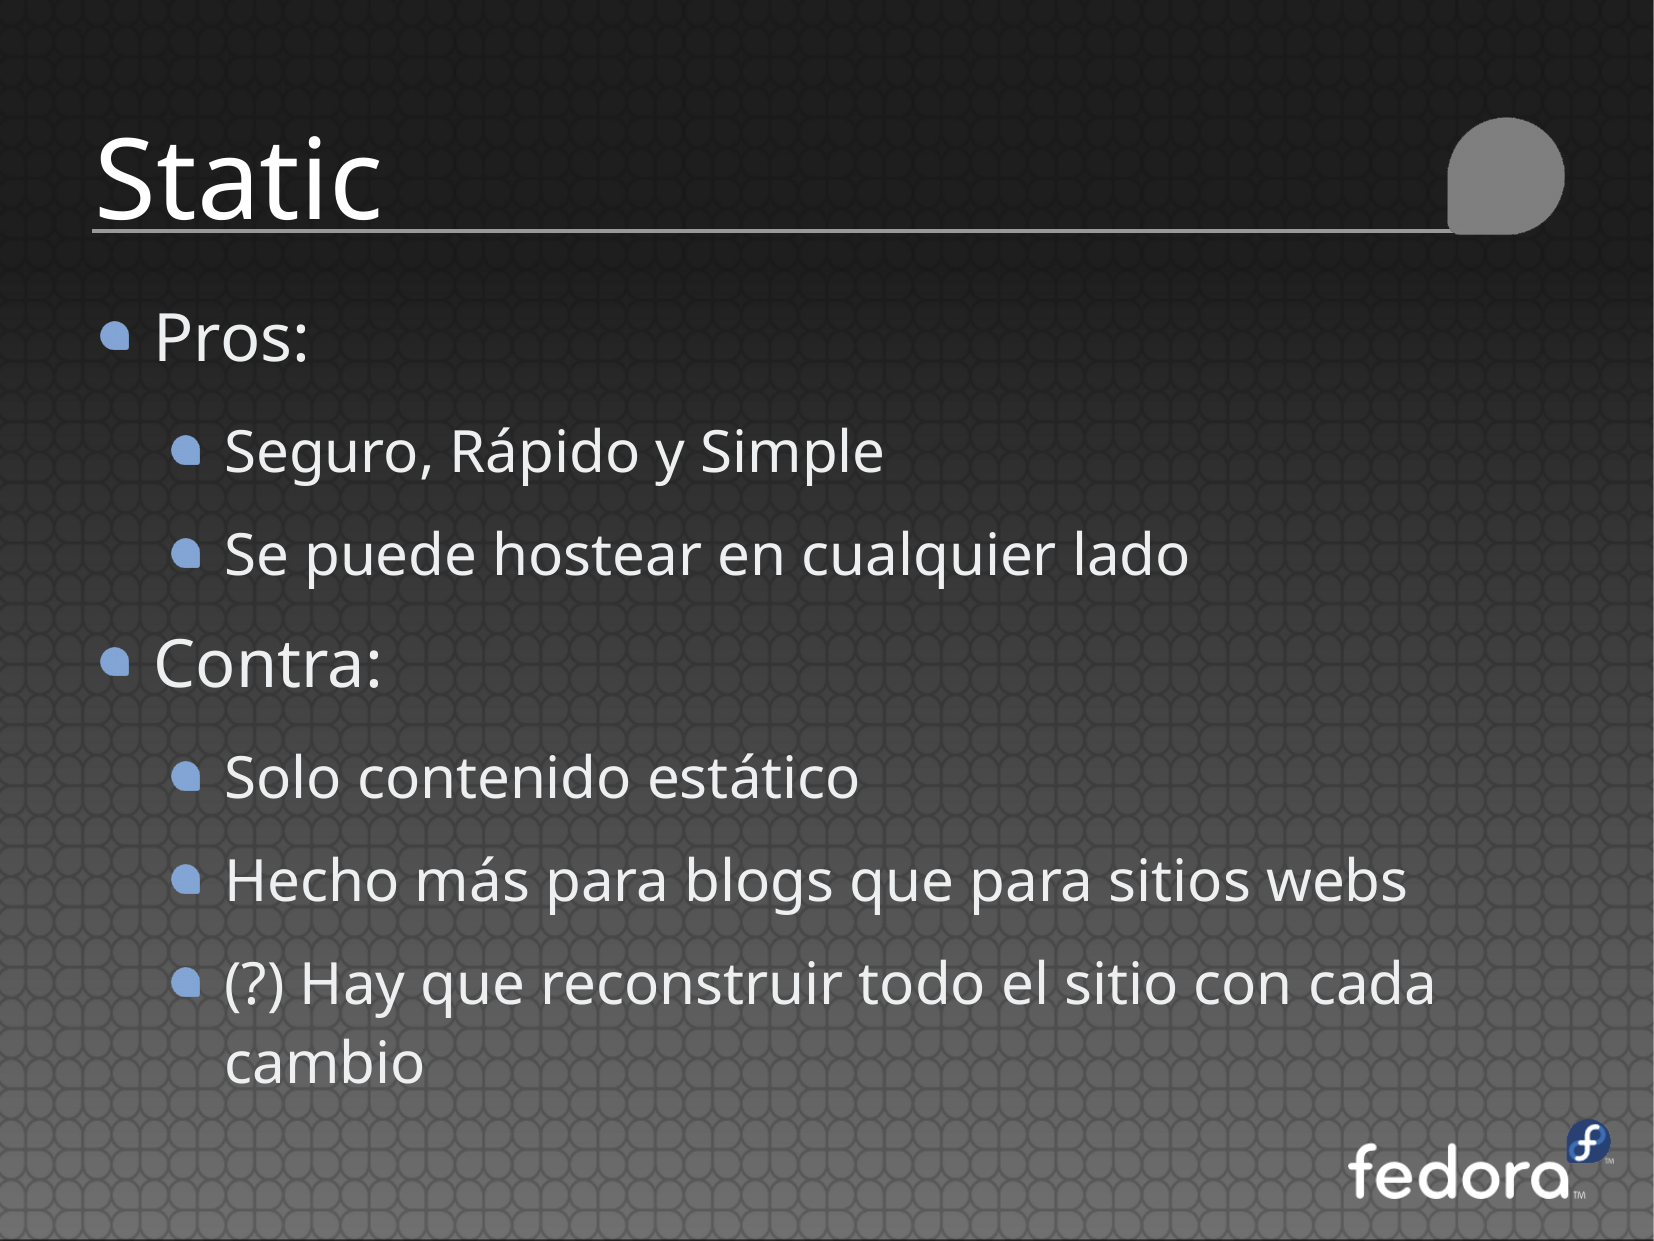

Static
# Pros:
Seguro, Rápido y Simple
Se puede hostear en cualquier lado
Contra:
Solo contenido estático
Hecho más para blogs que para sitios webs
(?) Hay que reconstruir todo el sitio con cada cambio